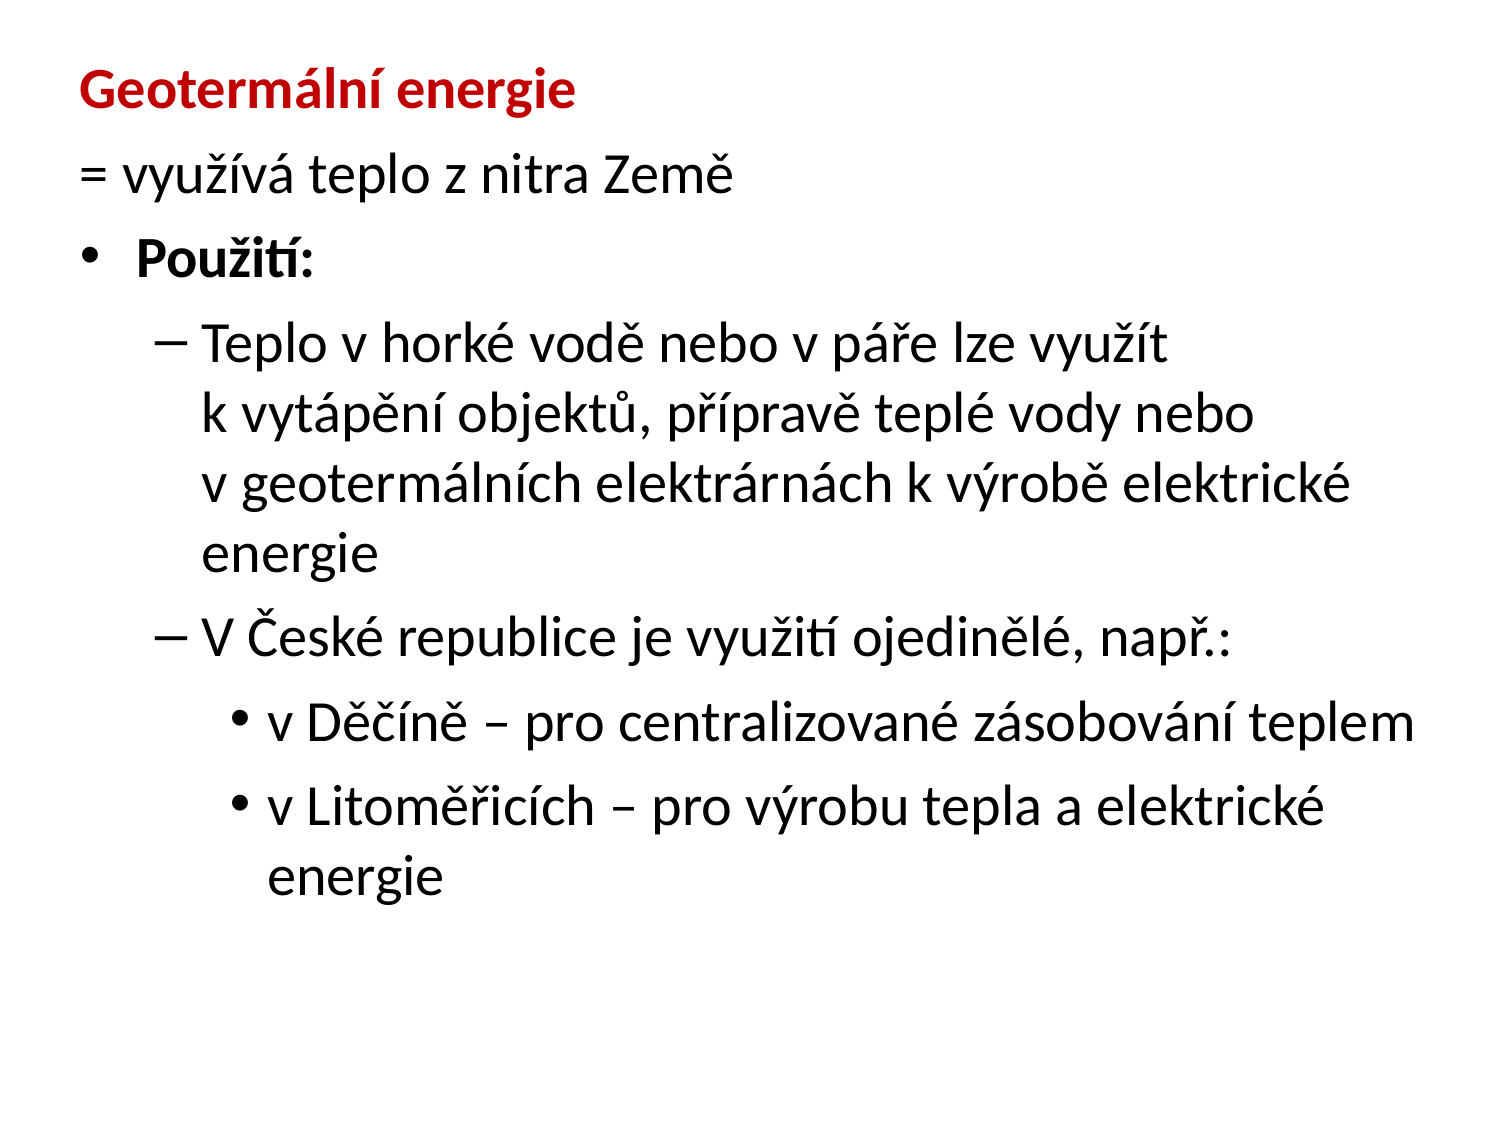

#
Geotermální energie
= využívá teplo z nitra Země
Použití:
Teplo v horké vodě nebo v páře lze využít
k vytápění objektů, přípravě teplé vody nebo
v geotermálních elektrárnách k výrobě elektrické energie
V České republice je využití ojedinělé, např.:
v Děčíně – pro centralizované zásobování teplem
v Litoměřicích – pro výrobu tepla a elektrické energie